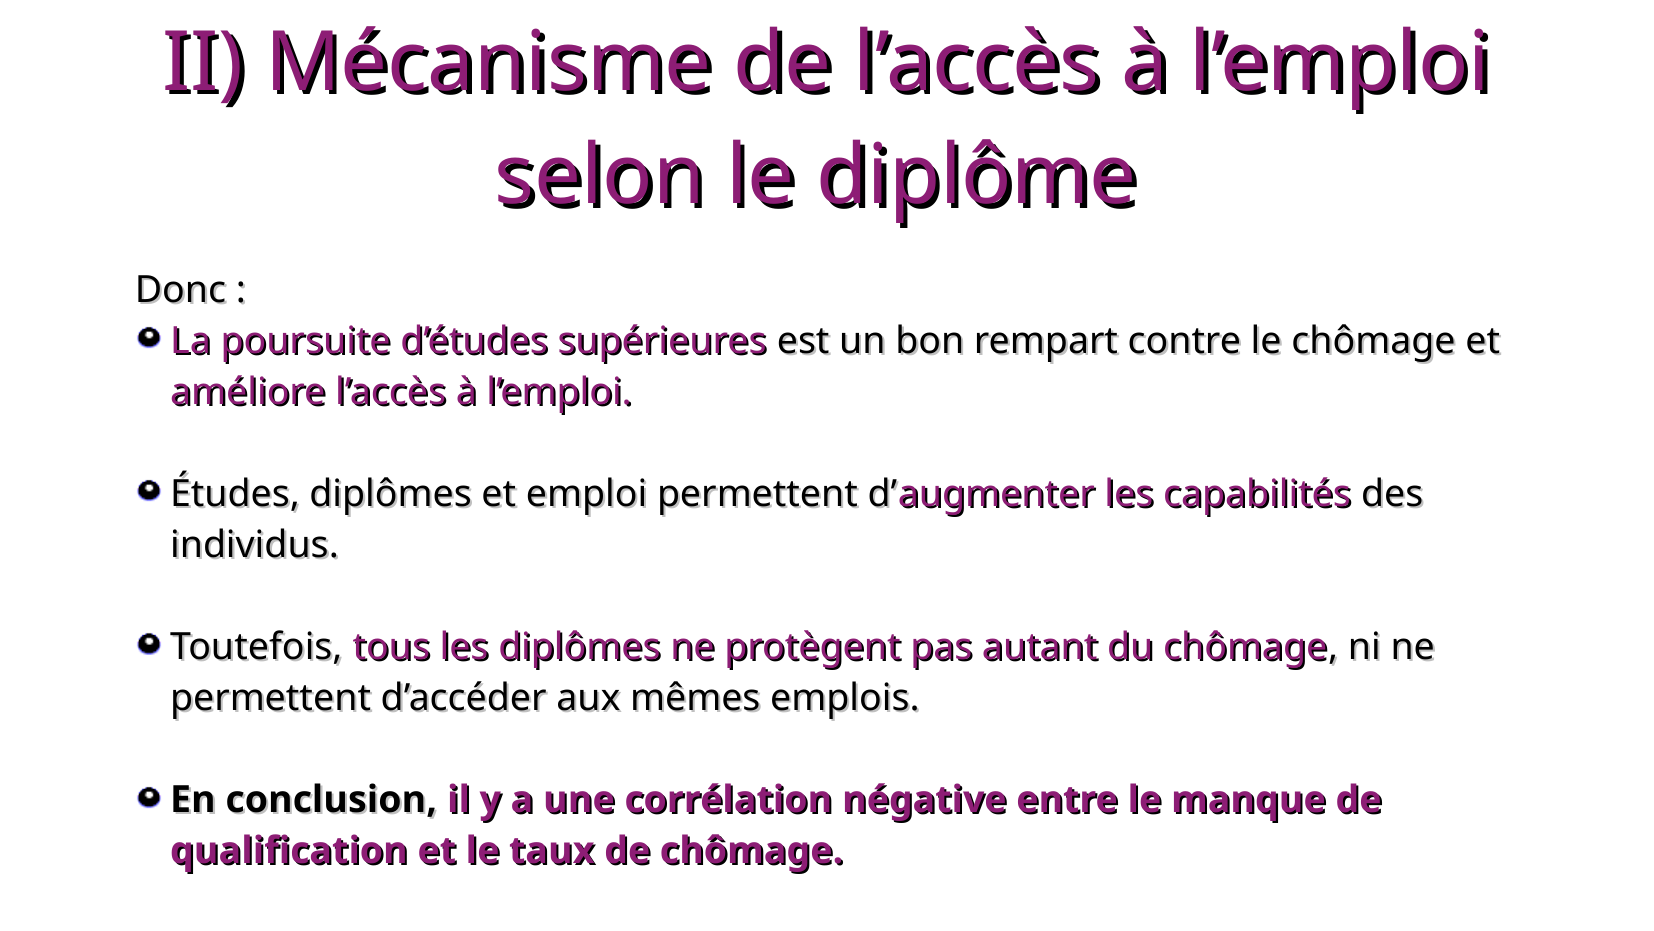

# II) Mécanisme de l’accès à l’emploi selon le diplôme
Donc :
La poursuite d’études supérieures est un bon rempart contre le chômage et améliore l’accès à l’emploi.
Études, diplômes et emploi permettent d’augmenter les capabilités des individus.
Toutefois, tous les diplômes ne protègent pas autant du chômage, ni ne permettent d’accéder aux mêmes emplois.
En conclusion, il y a une corrélation négative entre le manque de qualification et le taux de chômage.